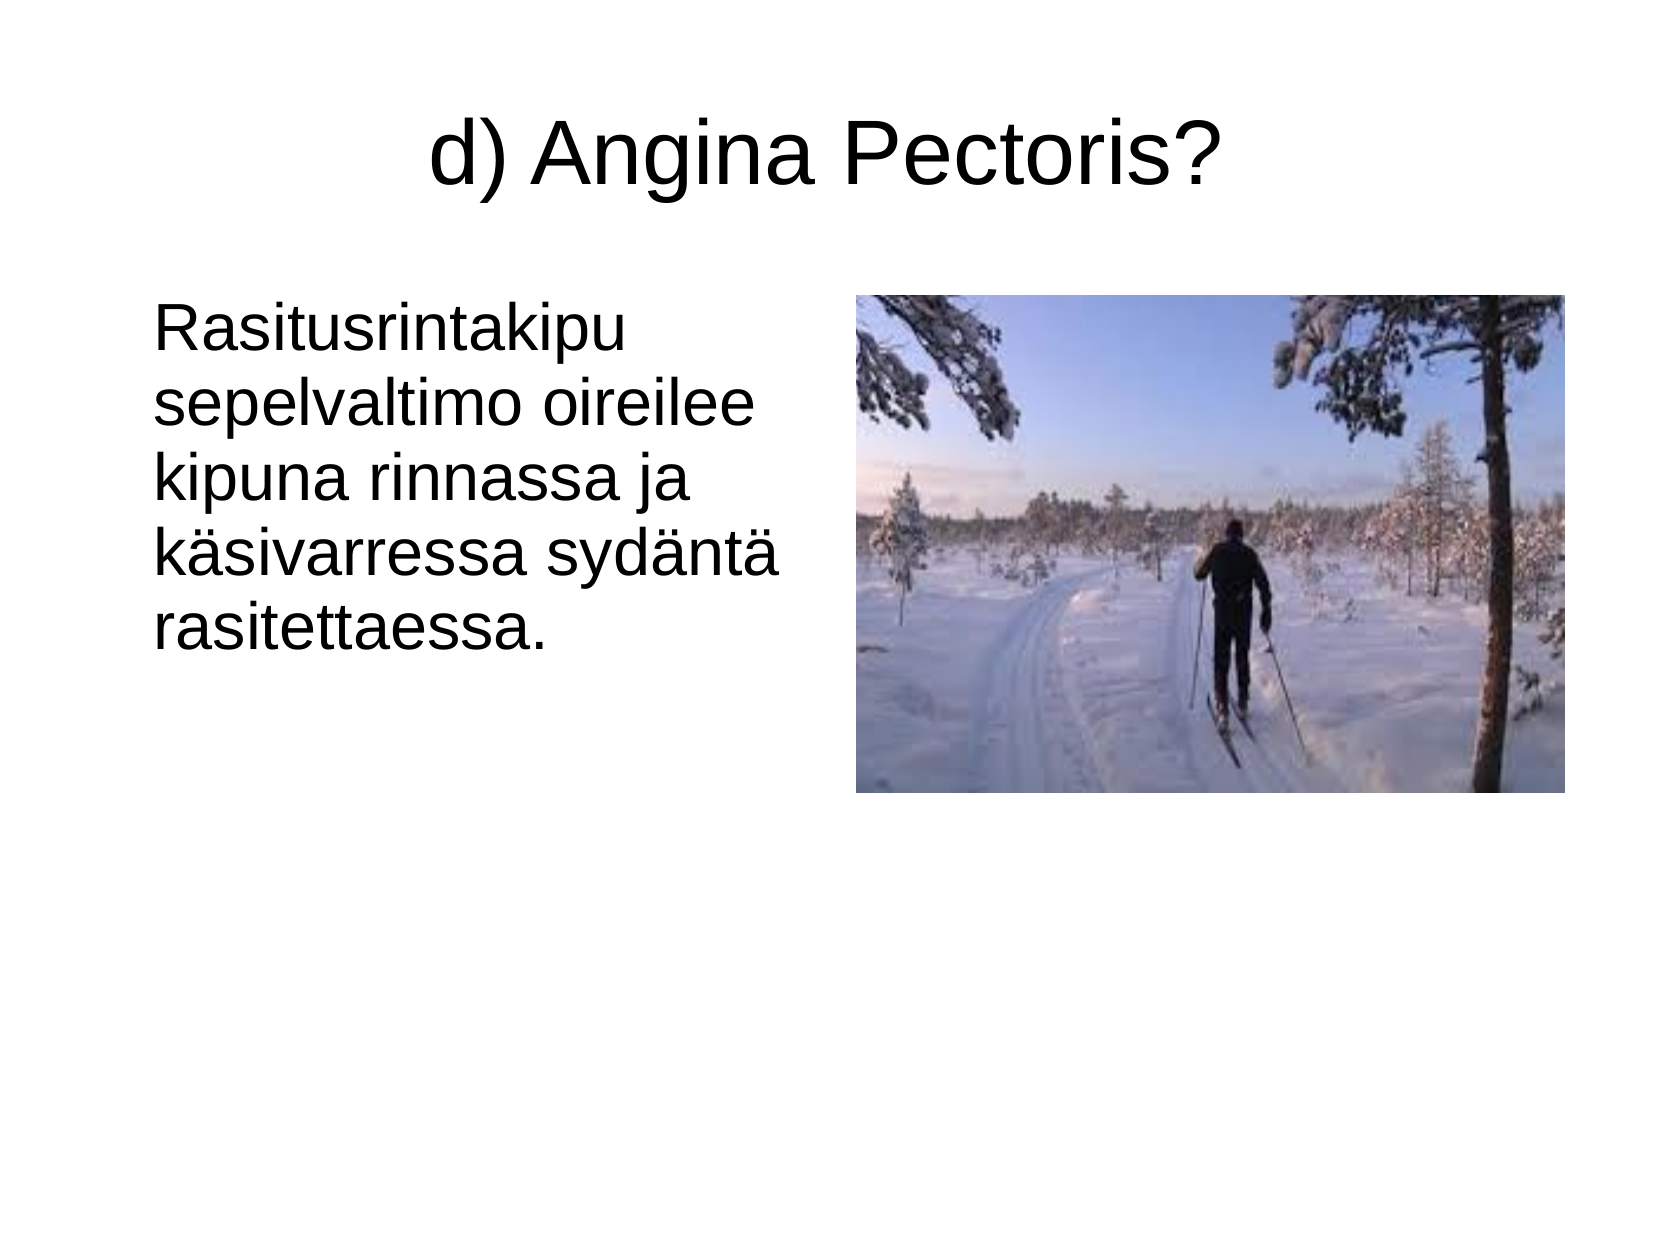

# d) Angina Pectoris?
Rasitusrintakipu sepelvaltimo oireilee kipuna rinnassa ja käsivarressa sydäntä rasitettaessa.